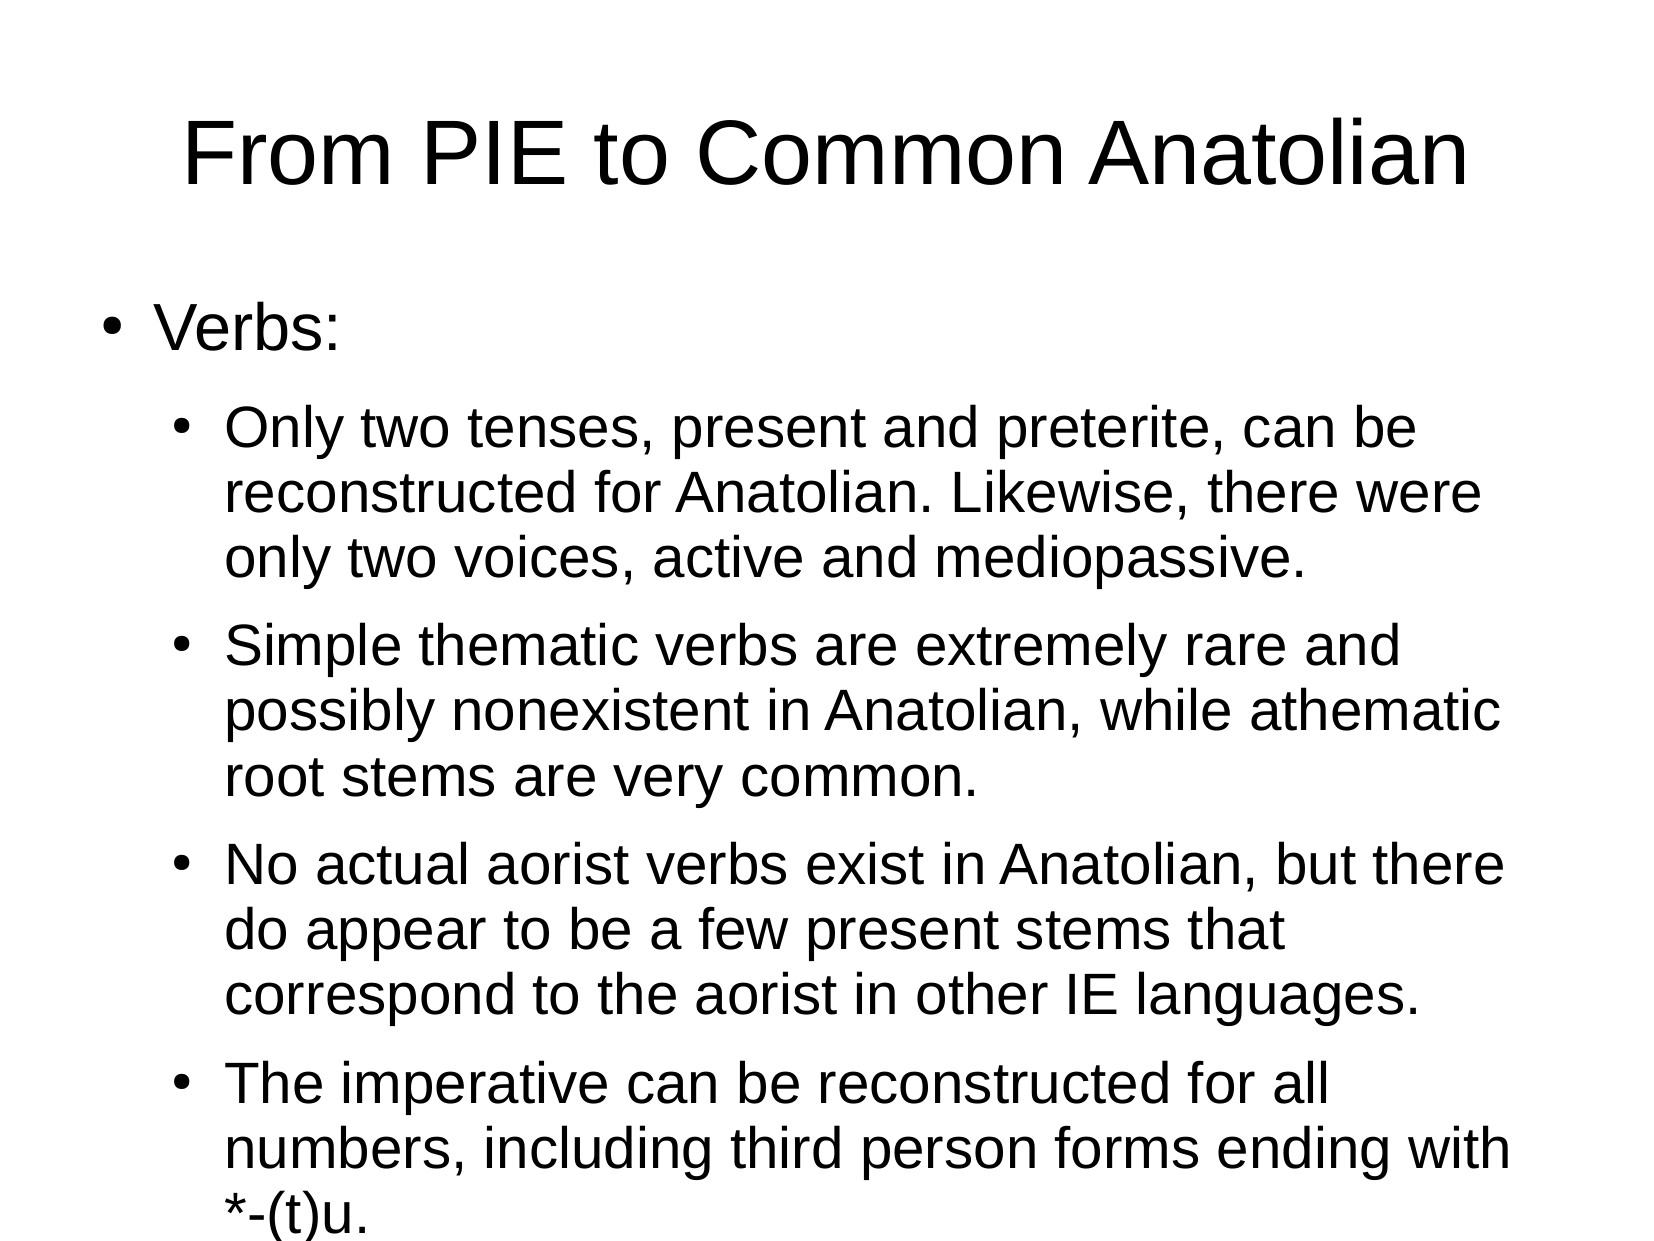

# From PIE to Common Anatolian
Verbs:
Only two tenses, present and preterite, can be reconstructed for Anatolian. Likewise, there were only two voices, active and mediopassive.
Simple thematic verbs are extremely rare and possibly nonexistent in Anatolian, while athematic root stems are very common.
No actual aorist verbs exist in Anatolian, but there do appear to be a few present stems that correspond to the aorist in other IE languages.
The imperative can be reconstructed for all numbers, including third person forms ending with *-(t)u.